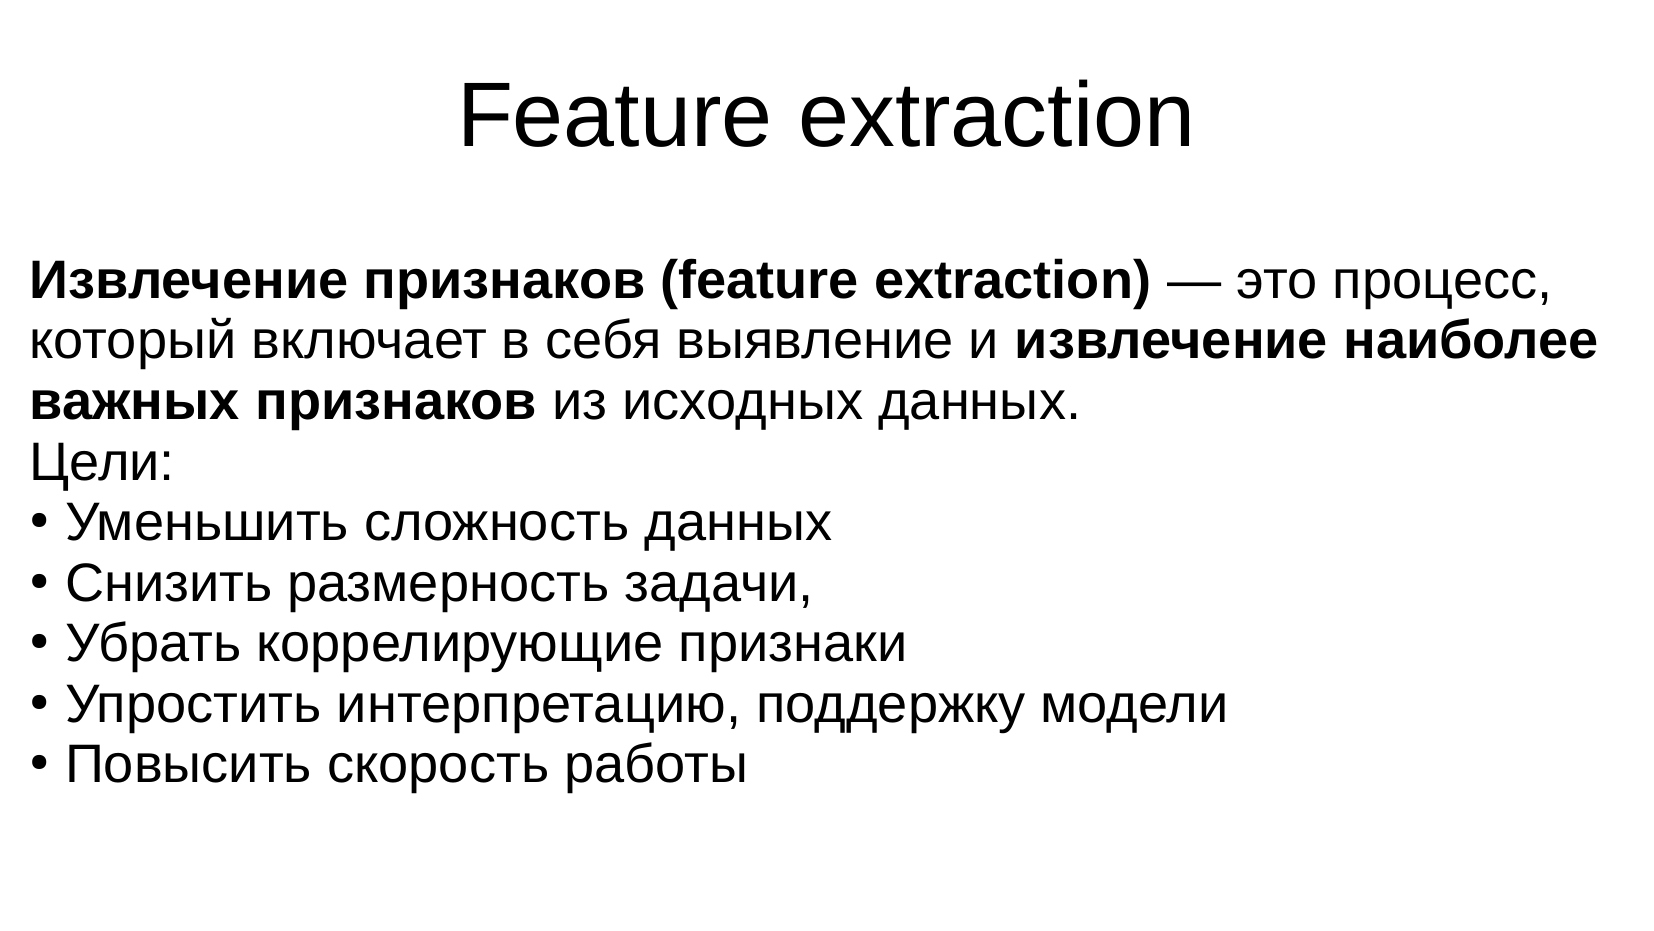

# Feature extraction
Извлечение признаков (feature extraction) — это процесс, который включает в себя выявление и извлечение наиболее важных признаков из исходных данных.
Цели:
Уменьшить сложность данных
Снизить размерность задачи,
Убрать коррелирующие признаки
Упростить интерпретацию, поддержку модели
Повысить скорость работы